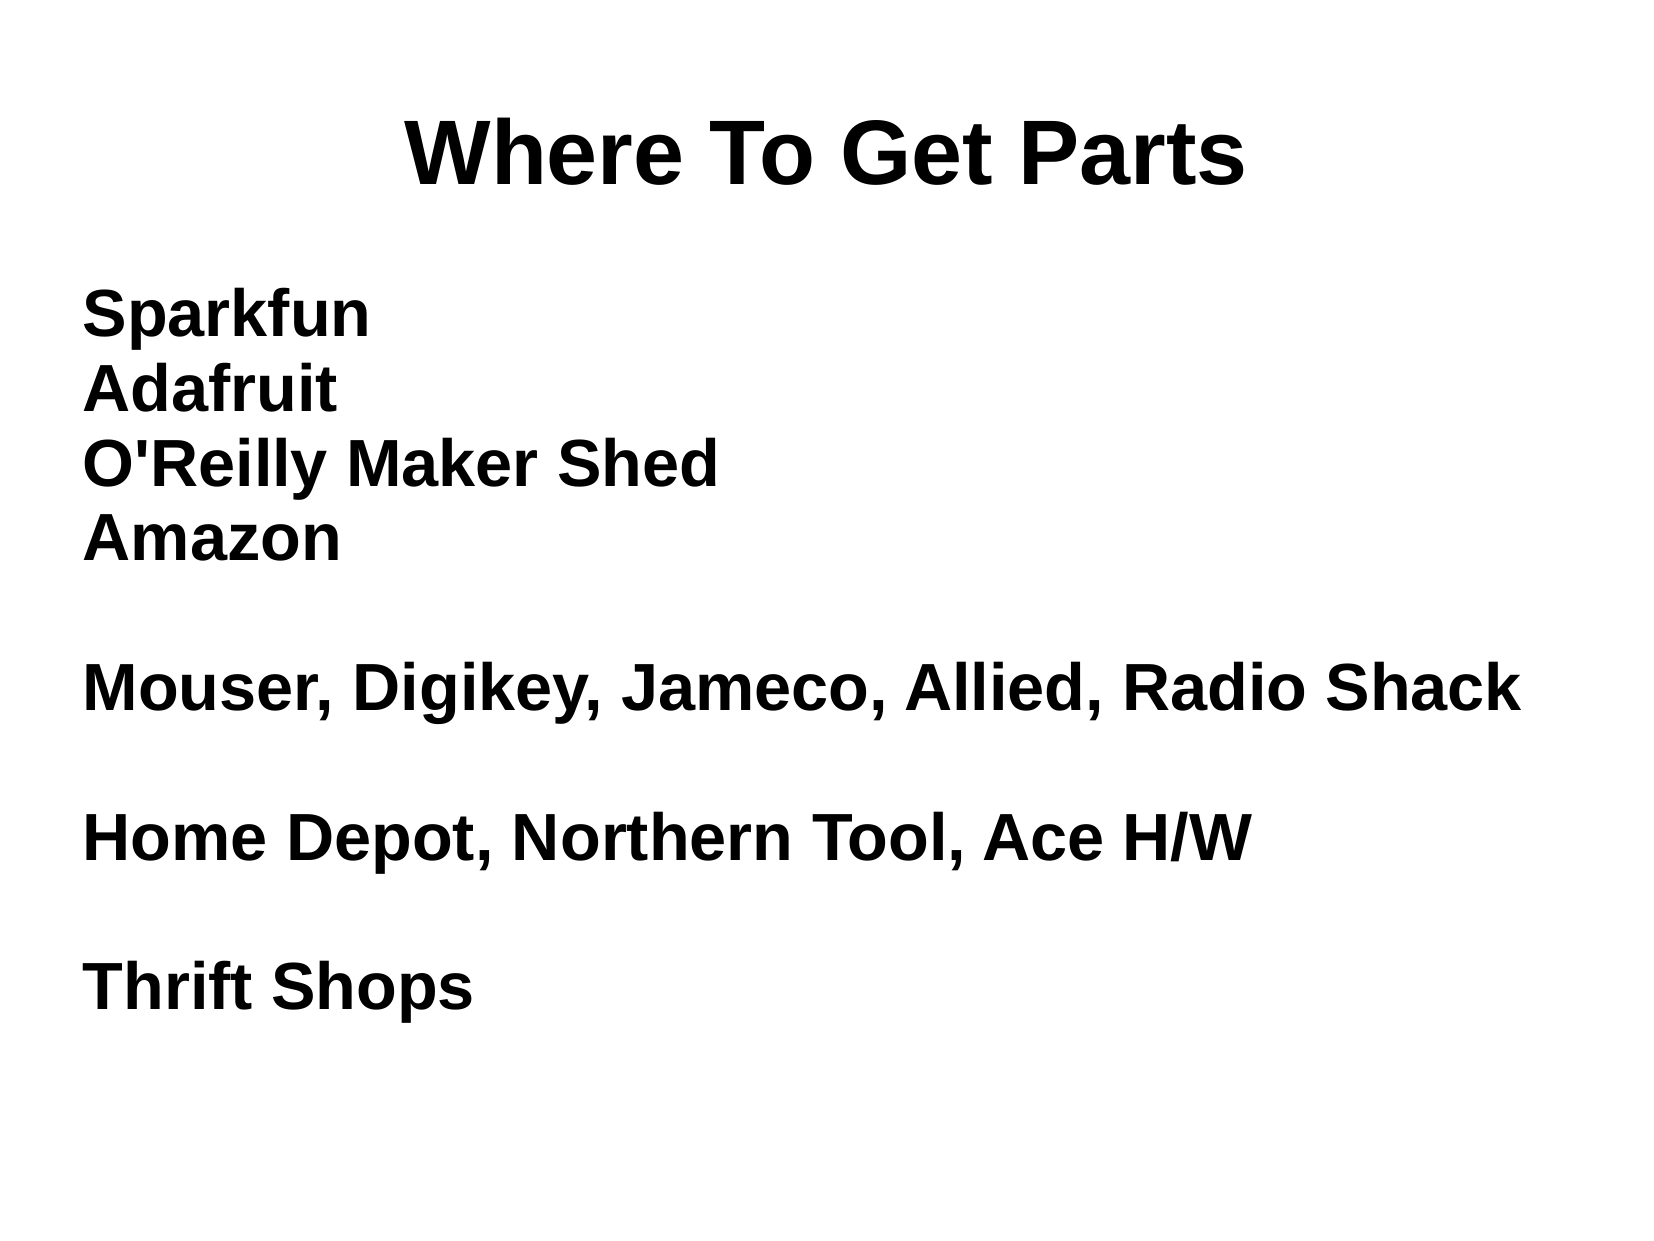

# Where To Get Parts
Sparkfun
Adafruit
O'Reilly Maker Shed
Amazon
Mouser, Digikey, Jameco, Allied, Radio Shack
Home Depot, Northern Tool, Ace H/W
Thrift Shops